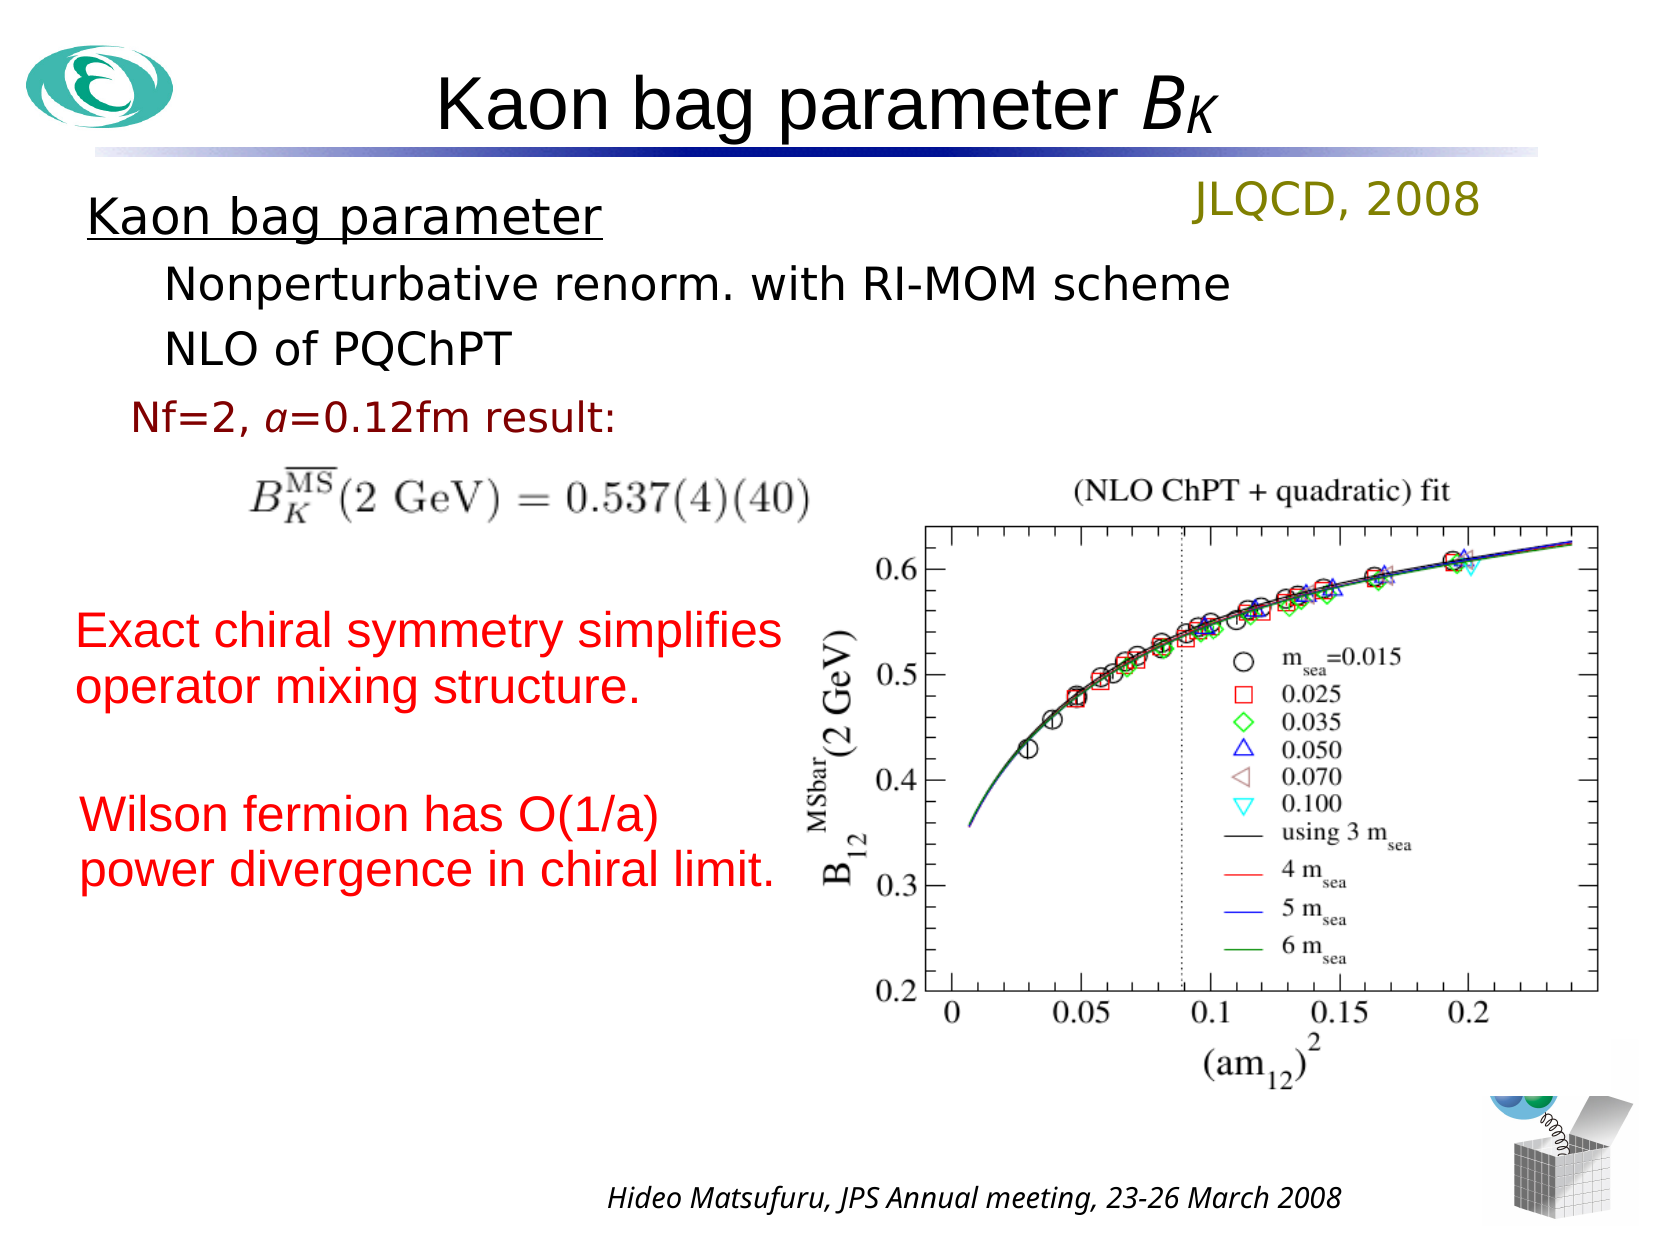

# Kaon bag parameter BK
JLQCD, 2008
Kaon bag parameter
Nonperturbative renorm. with RI-MOM scheme
NLO of PQChPT
 Nf=2, a=0.12fm result:
Exact chiral symmetry simplifies
operator mixing structure.
Wilson fermion has O(1/a)
power divergence in chiral limit.